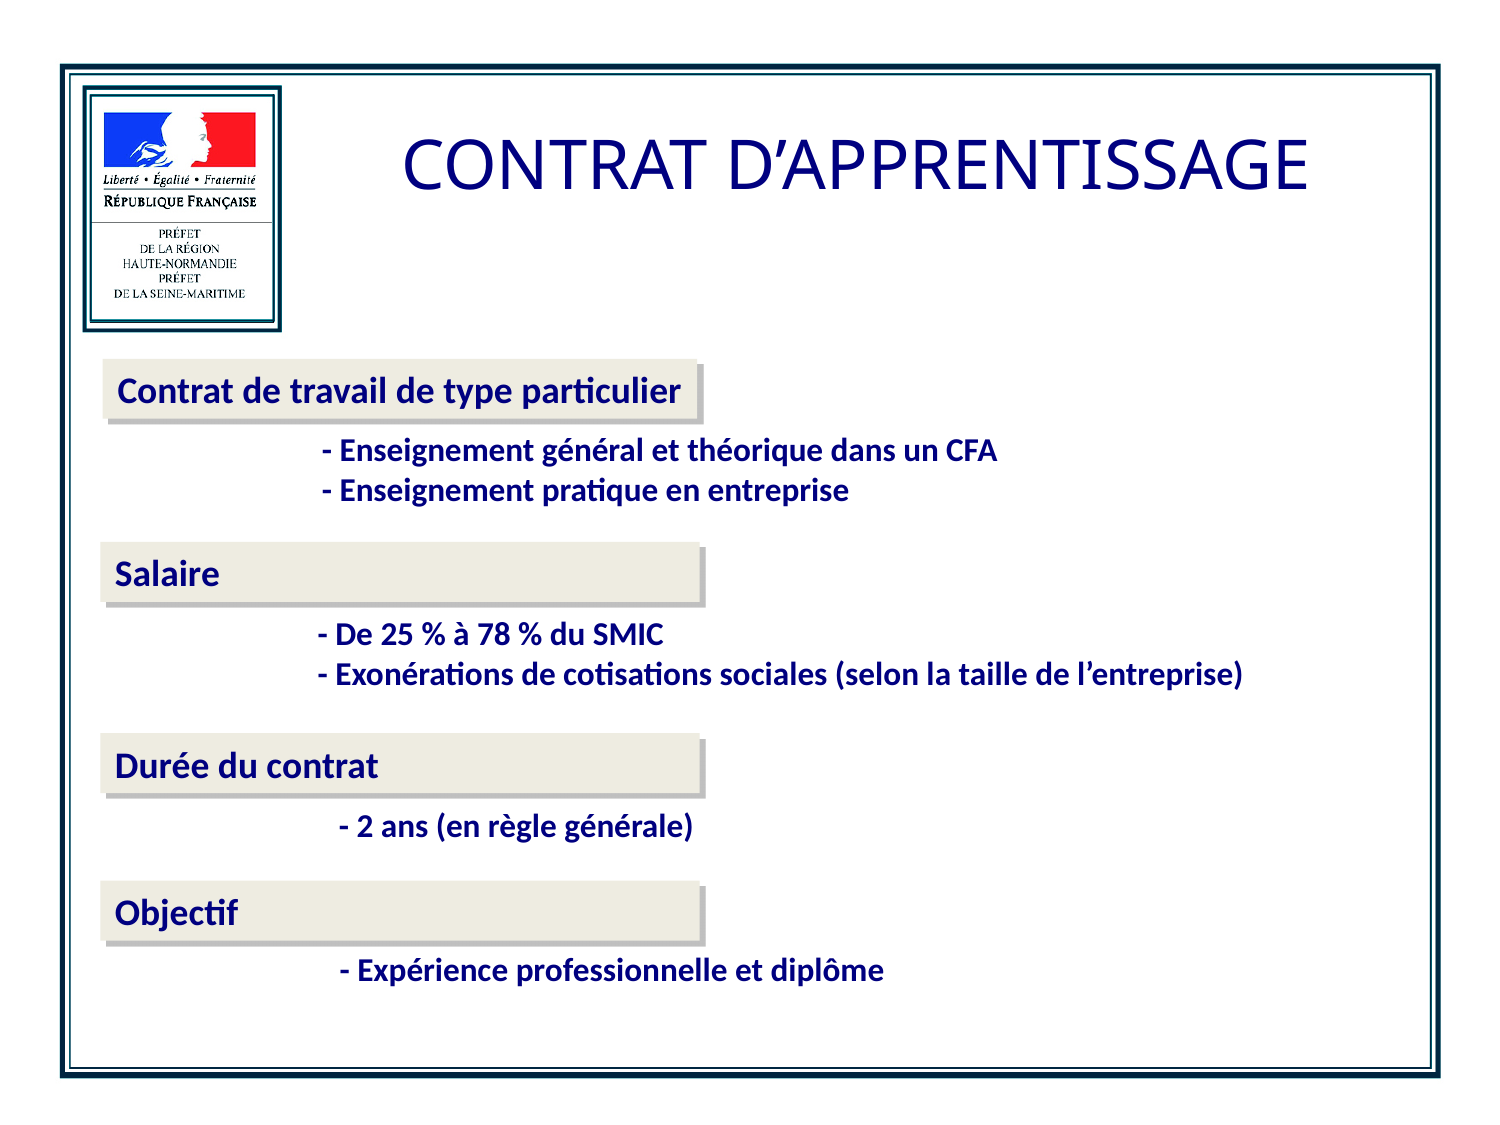

CONTRAT D’APPRENTISSAGE
Contrat de travail de type particulier
- Enseignement général et théorique dans un CFA
- Enseignement pratique en entreprise
Salaire
- De 25 % à 78 % du SMIC
- Exonérations de cotisations sociales (selon la taille de l’entreprise)
Durée du contrat
- 2 ans (en règle générale)
Objectif
- Expérience professionnelle et diplôme